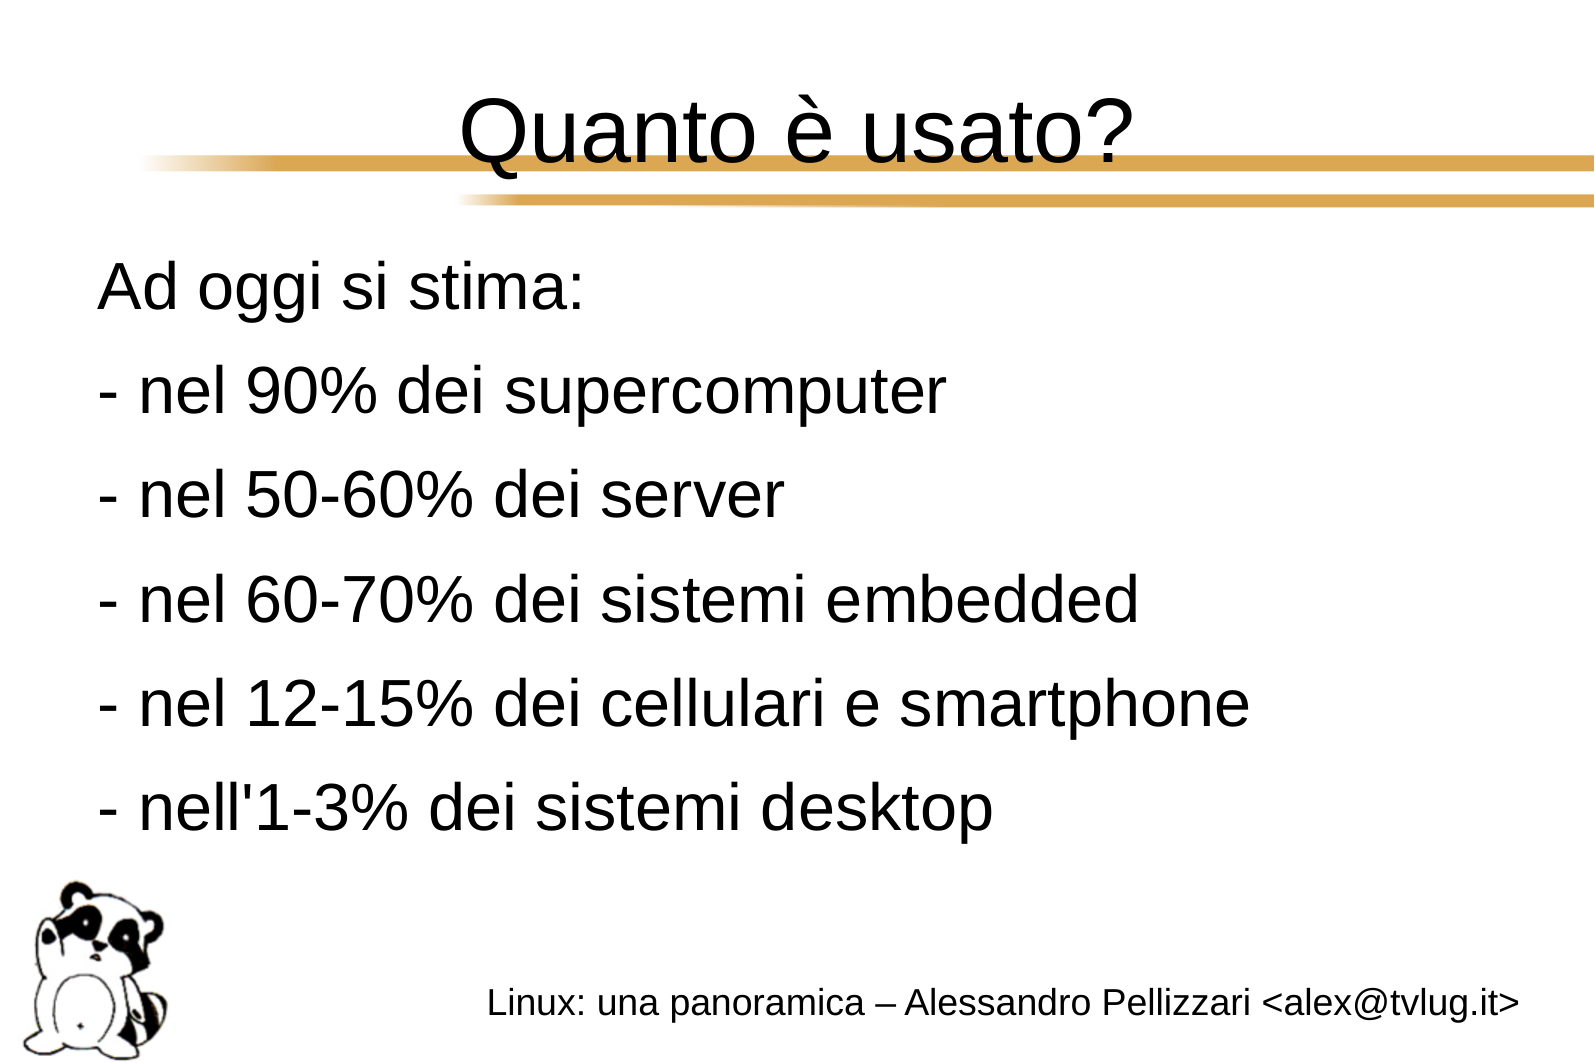

# Quanto è usato?
Ad oggi si stima:
- nel 90% dei supercomputer
- nel 50-60% dei server
- nel 60-70% dei sistemi embedded
- nel 12-15% dei cellulari e smartphone
- nell'1-3% dei sistemi desktop
Linux: una panoramica – Alessandro Pellizzari <alex@tvlug.it>